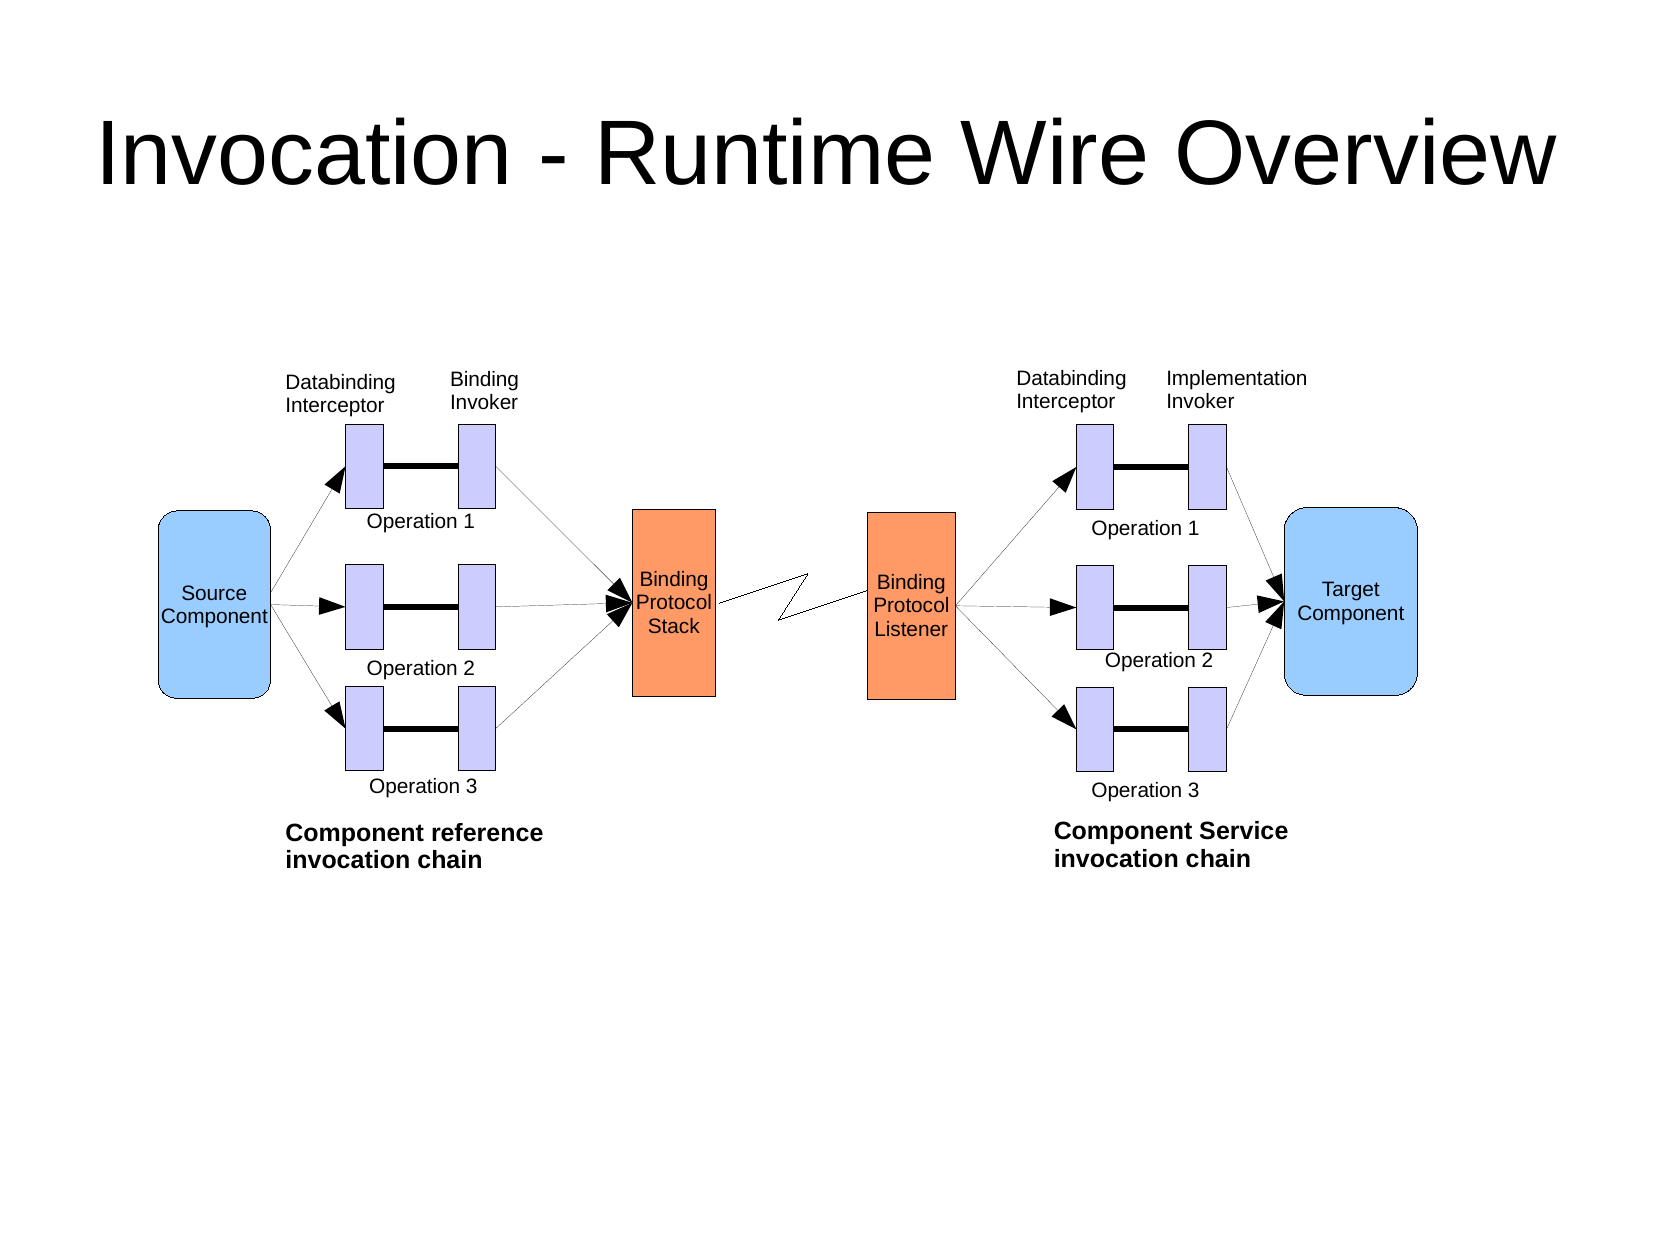

# Invocation - Runtime Wire Overview
Databinding
Interceptor
Implementation
Invoker
Binding
Invoker
Databinding
Interceptor
Operation 1
Target
Component
Binding
Protocol
Stack
Operation 1
Source
Component
Binding
Protocol
Listener
Operation 2
Operation 2
Operation 3
Operation 3
Component Service
invocation chain
Component reference
invocation chain